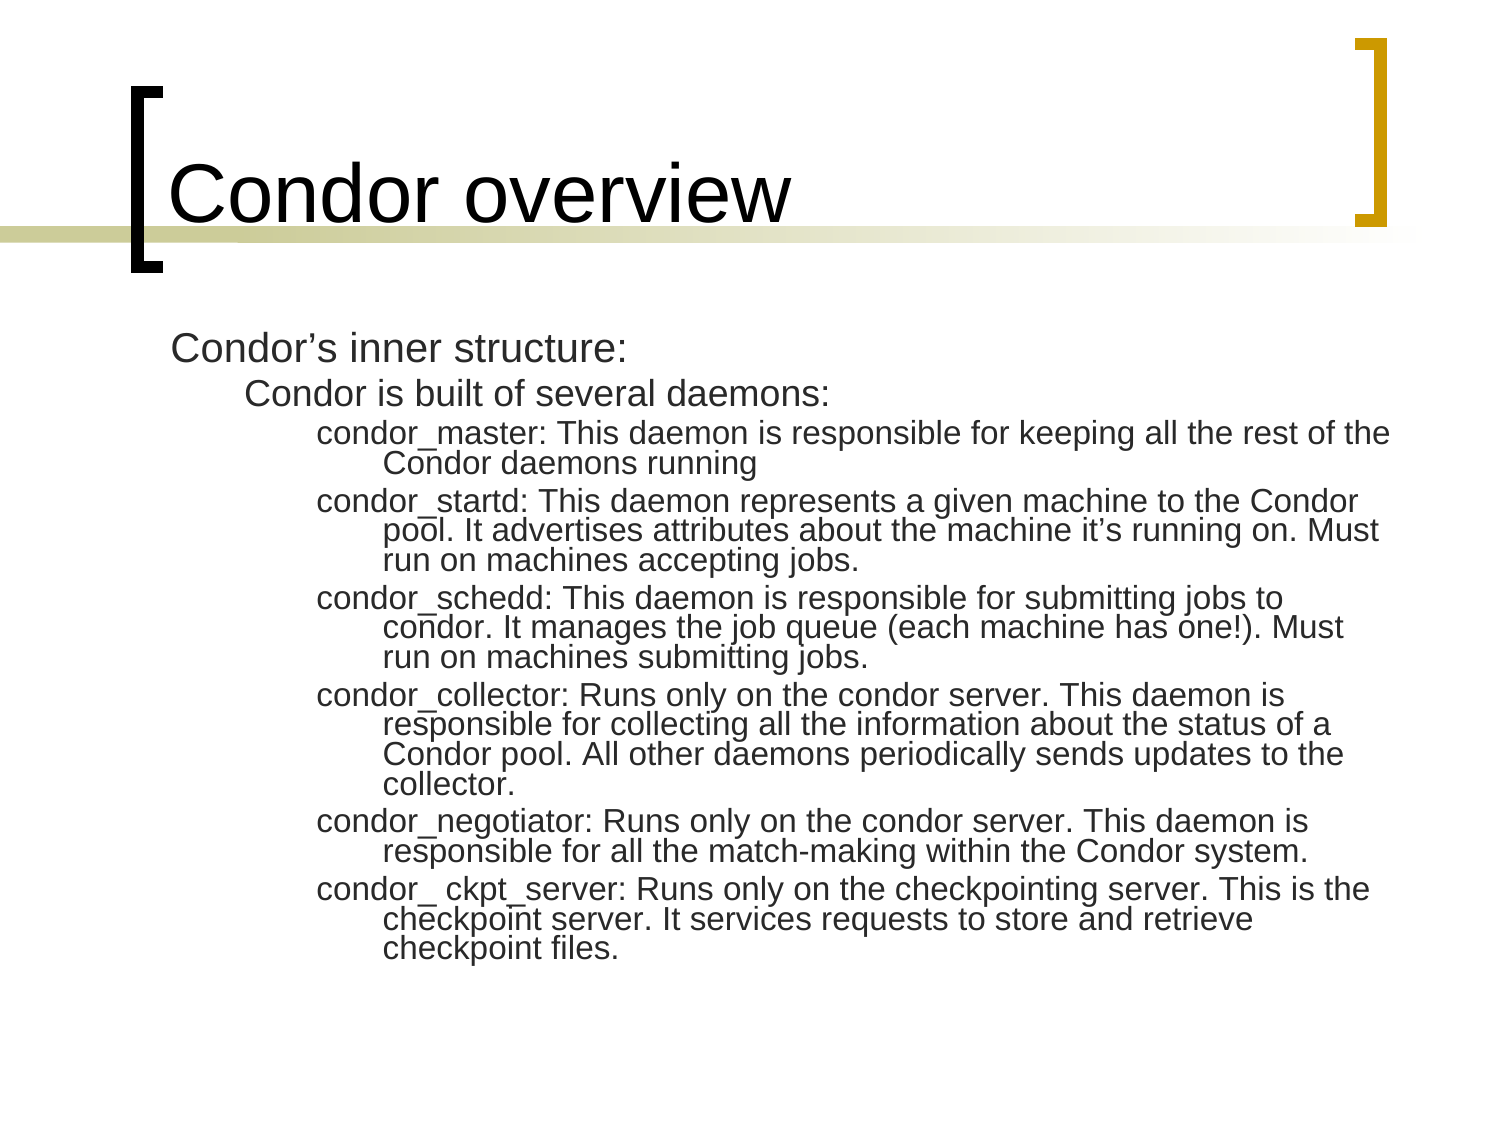

# Condor overview
Condor’s inner structure:
Condor is built of several daemons:
condor_master: This daemon is responsible for keeping all the rest of the Condor daemons running
condor_startd: This daemon represents a given machine to the Condor pool. It advertises attributes about the machine it’s running on. Must run on machines accepting jobs.
condor_schedd: This daemon is responsible for submitting jobs to condor. It manages the job queue (each machine has one!). Must run on machines submitting jobs.
condor_collector: Runs only on the condor server. This daemon is responsible for collecting all the information about the status of a Condor pool. All other daemons periodically sends updates to the collector.
condor_negotiator: Runs only on the condor server. This daemon is responsible for all the match-making within the Condor system.
condor_ ckpt_server: Runs only on the checkpointing server. This is the checkpoint server. It services requests to store and retrieve checkpoint files.